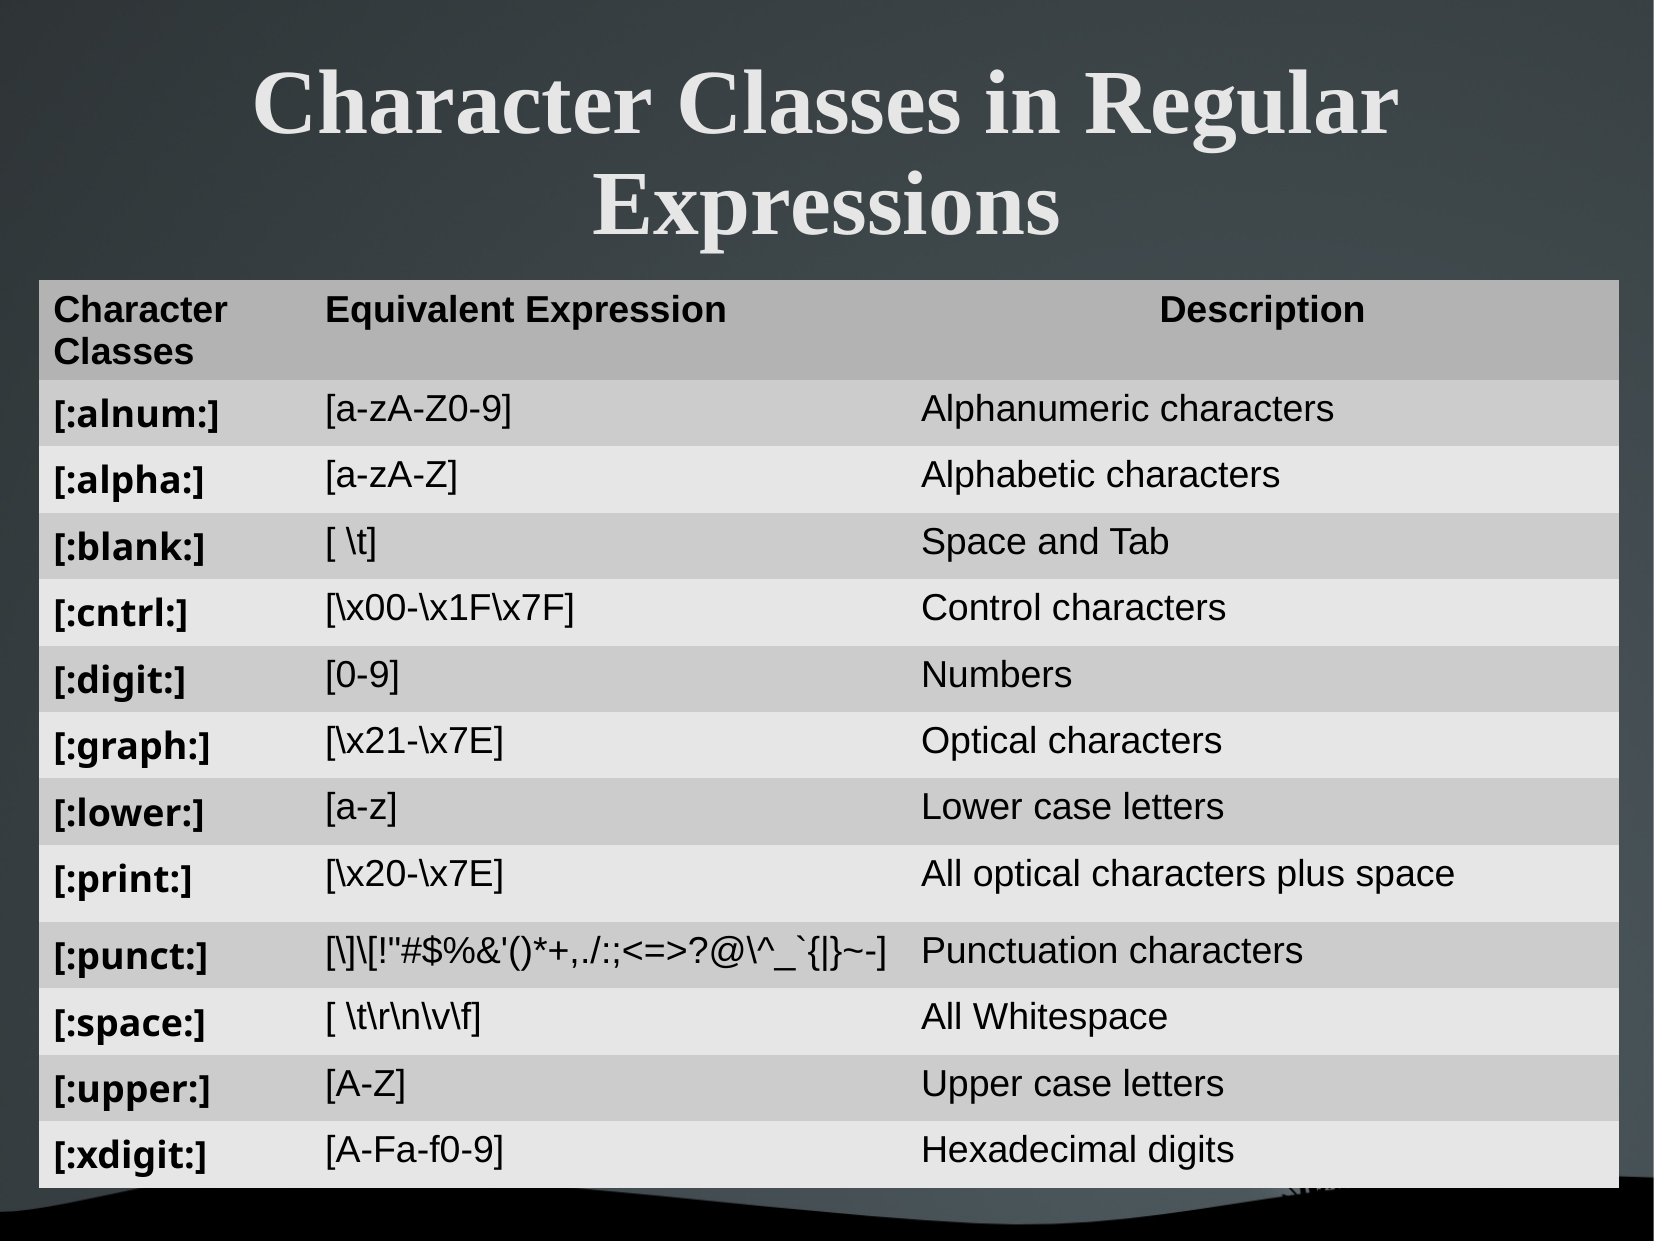

# Character Classes in Regular Expressions
| Character Classes | Equivalent Expression | Description |
| --- | --- | --- |
| [:alnum:] | [a-zA-Z0-9] | Alphanumeric characters |
| [:alpha:] | [a-zA-Z] | Alphabetic characters |
| [:blank:] | [ \t] | Space and Tab |
| [:cntrl:] | [\x00-\x1F\x7F] | Control characters |
| [:digit:] | [0-9] | Numbers |
| [:graph:] | [\x21-\x7E] | Optical characters |
| [:lower:] | [a-z] | Lower case letters |
| [:print:] | [\x20-\x7E] | All optical characters plus space |
| [:punct:] | [\]\[!"#$%&'()\*+,./:;<=>?@\^\_`{|}~-] | Punctuation characters |
| [:space:] | [ \t\r\n\v\f] | All Whitespace |
| [:upper:] | [Α-Ζ] | Upper case letters |
| [:xdigit:] | [A-Fa-f0-9] | Hexadecimal digits |